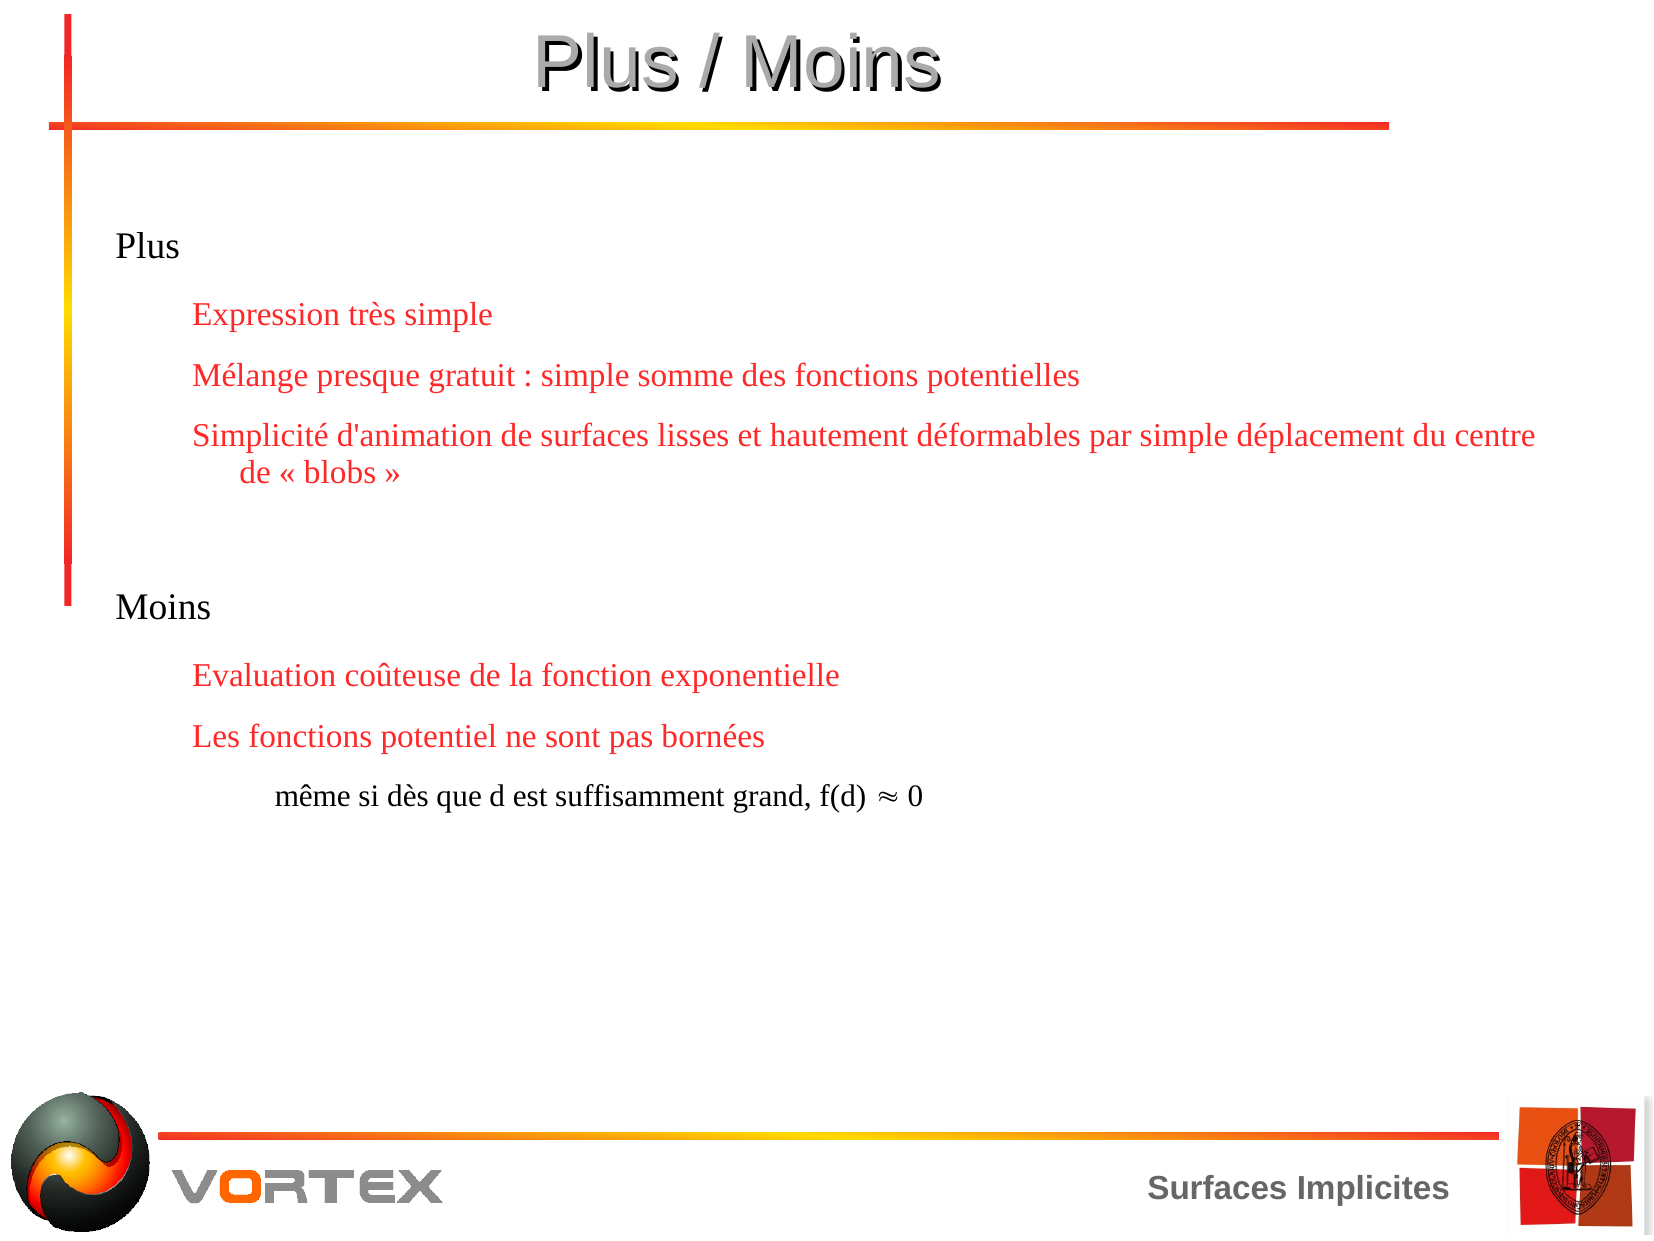

# Plus / Moins
Plus
Expression très simple
Mélange presque gratuit : simple somme des fonctions potentielles
Simplicité d'animation de surfaces lisses et hautement déformables par simple déplacement du centre de « blobs »
Moins
Evaluation coûteuse de la fonction exponentielle
Les fonctions potentiel ne sont pas bornées
même si dès que d est suffisamment grand, f(d)  0